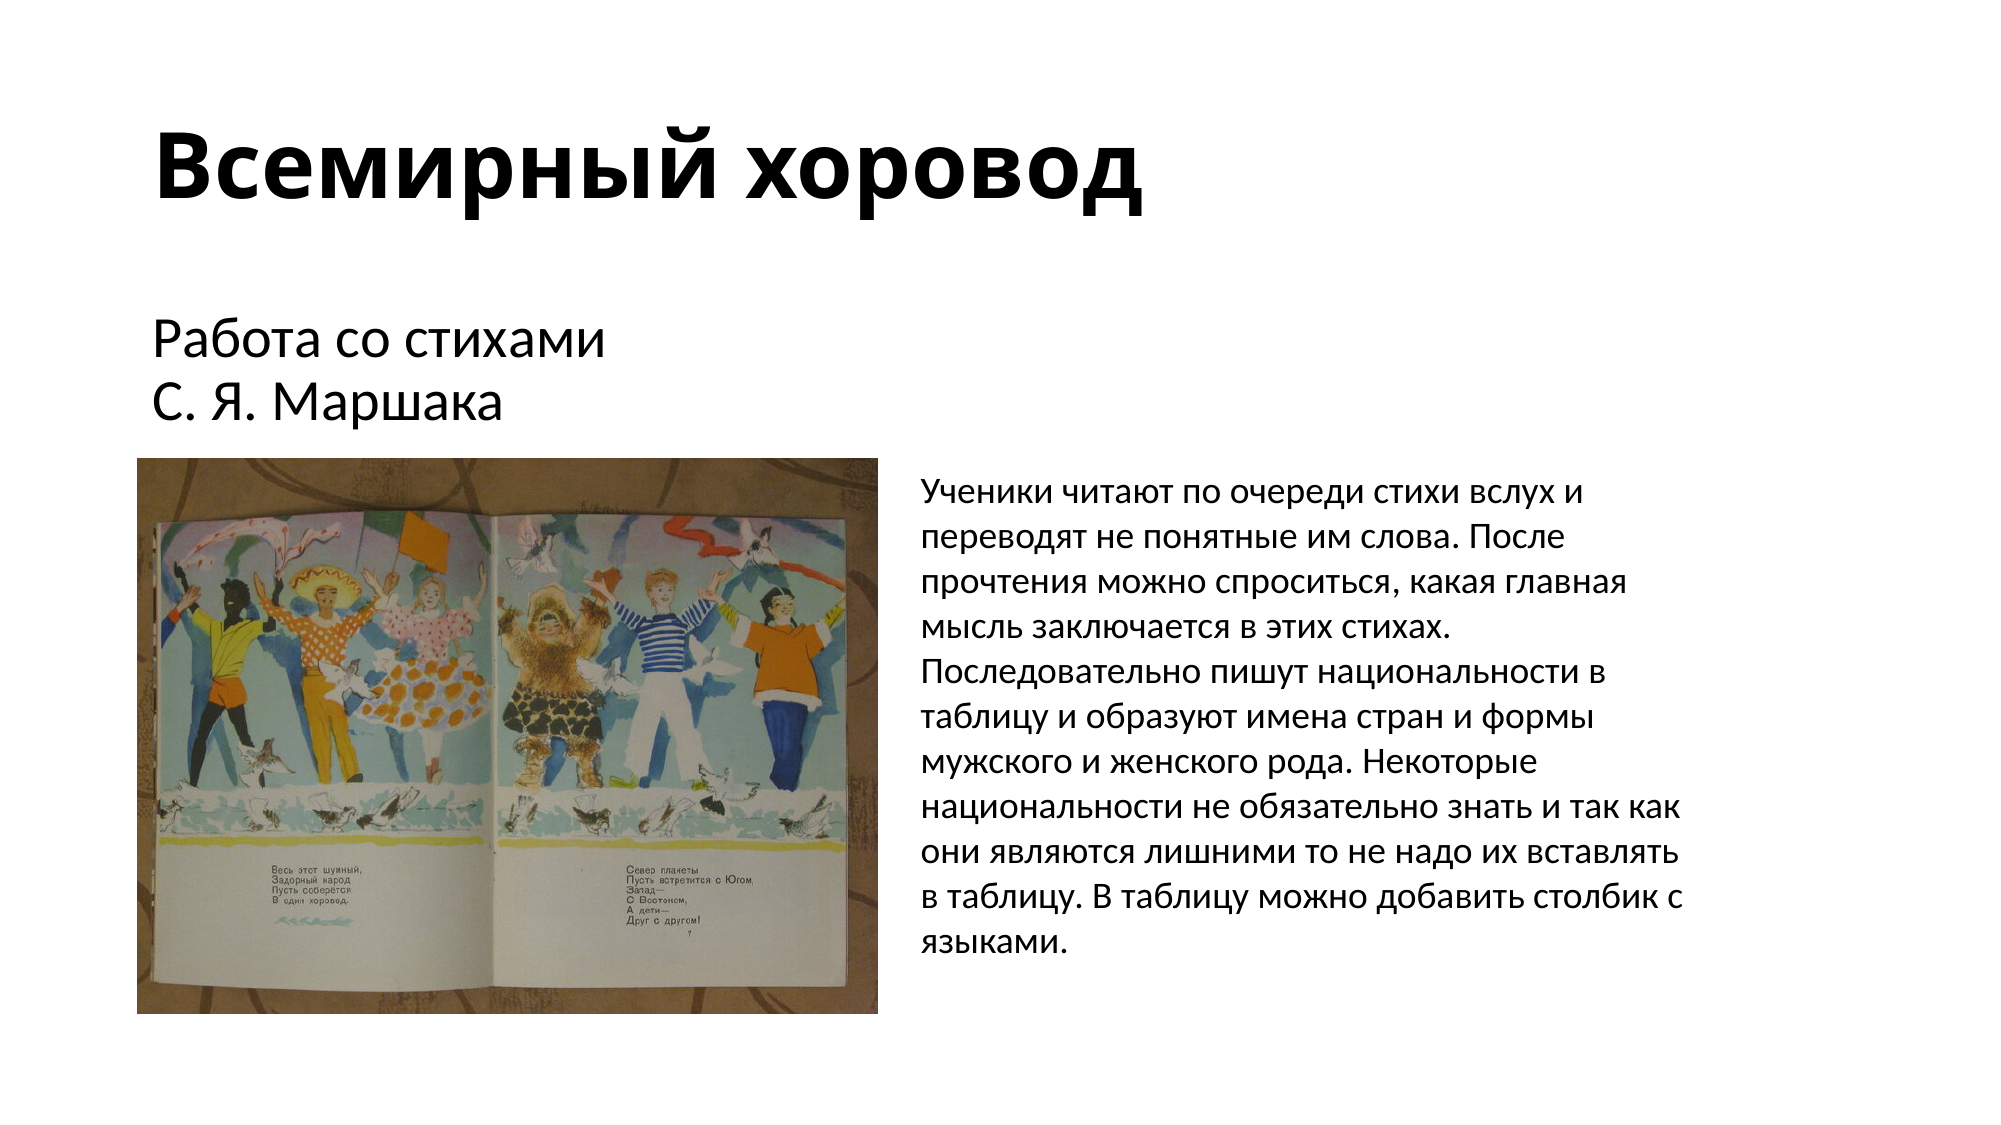

# Всемирный хоровод
Работа со стихами С. Я. Маршака
Ученики читают по очереди стихи вслух и переводят не понятные им слова. После прочтения можно спроситься, какая главная мысль заключается в этих стихах. Последовательно пишут национальности в таблицу и образуют имена стран и формы мужского и женского рода. Некоторые национальности не обязательно знать и так как они являются лишними то не надо их вставлять в таблицу. В таблицу можно добавить столбик с языками.